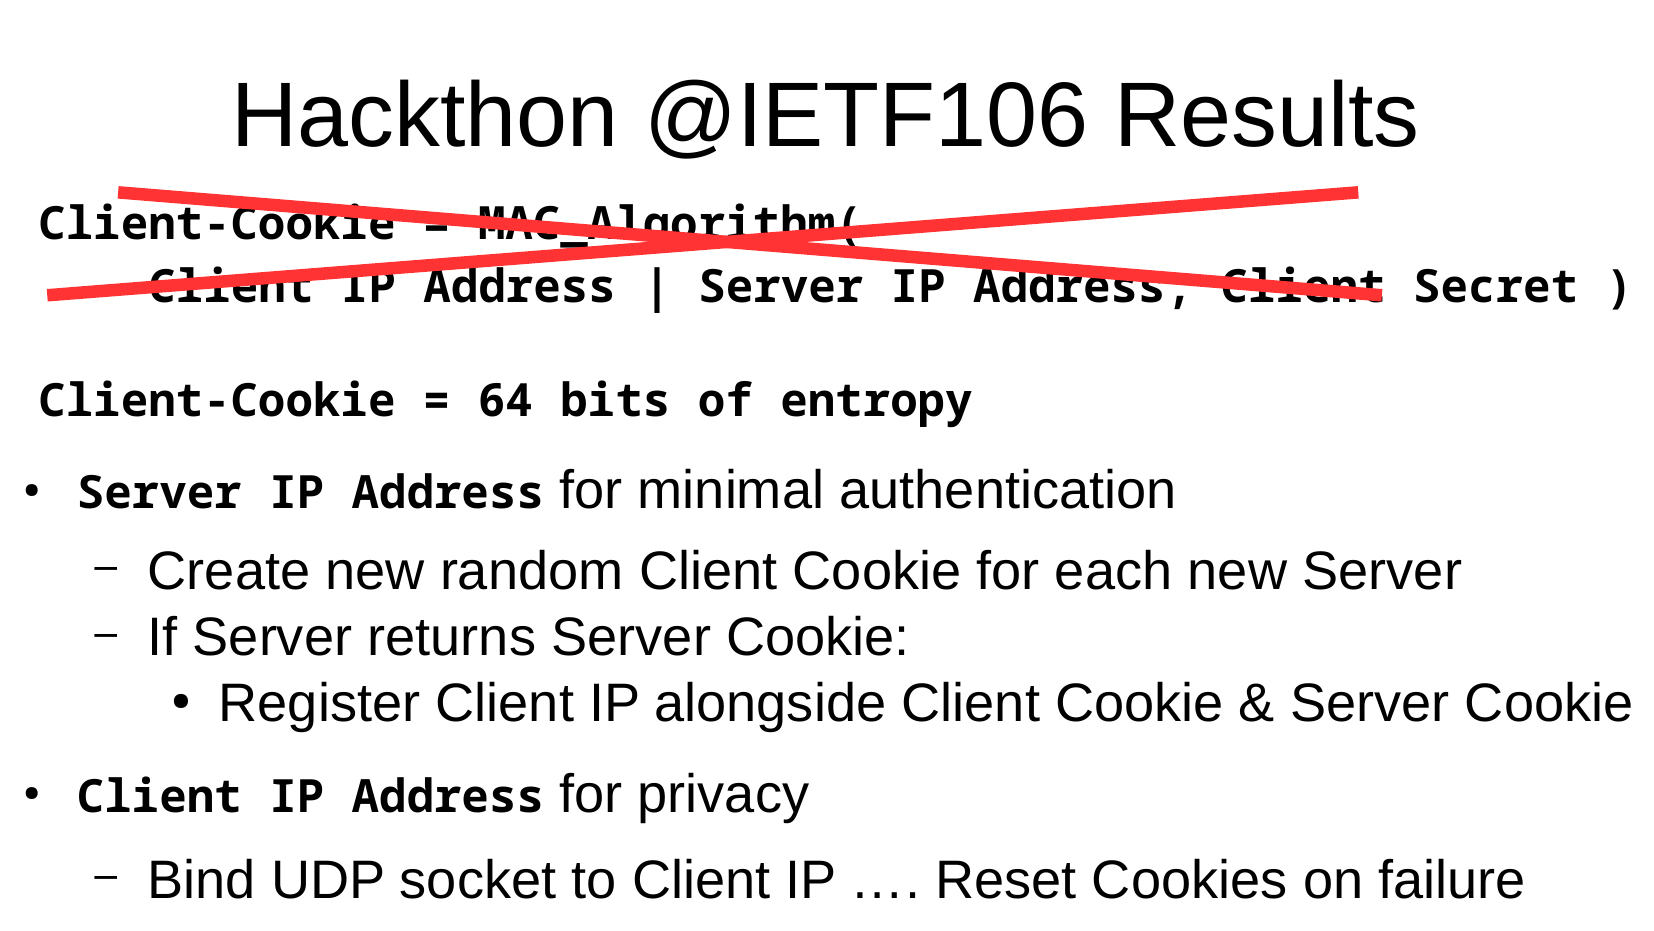

# Hackthon @IETF106 Results
Client-Cookie = MAC_Algorithm(
 Client IP Address | Server IP Address, Client Secret )
Client-Cookie = 64 bits of entropy
Server IP Address for minimal authentication
Create new random Client Cookie for each new Server
If Server returns Server Cookie:
Register Client IP alongside Client Cookie & Server Cookie
Client IP Address for privacy
Bind UDP socket to Client IP …. Reset Cookies on failure